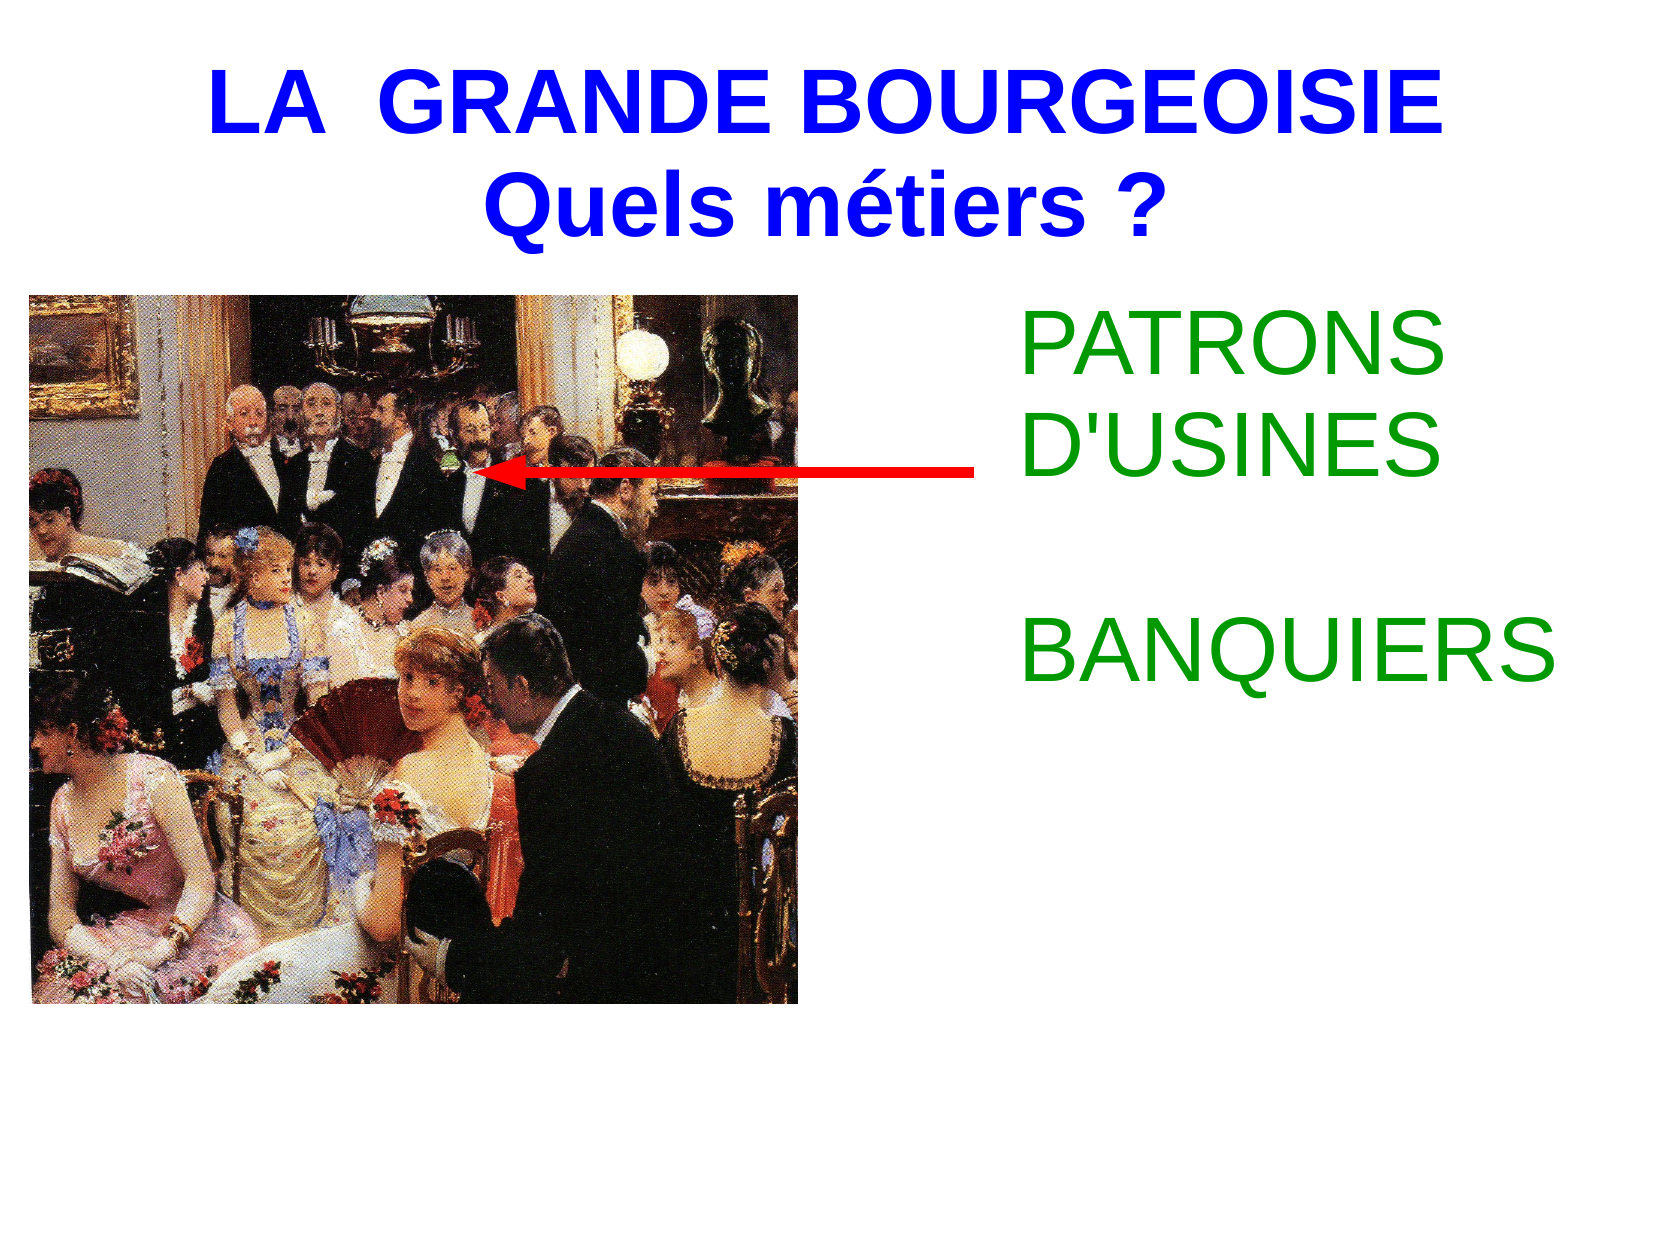

# LA GRANDE BOURGEOISIE Quels métiers ?
PATRONS D'USINES
BANQUIERS